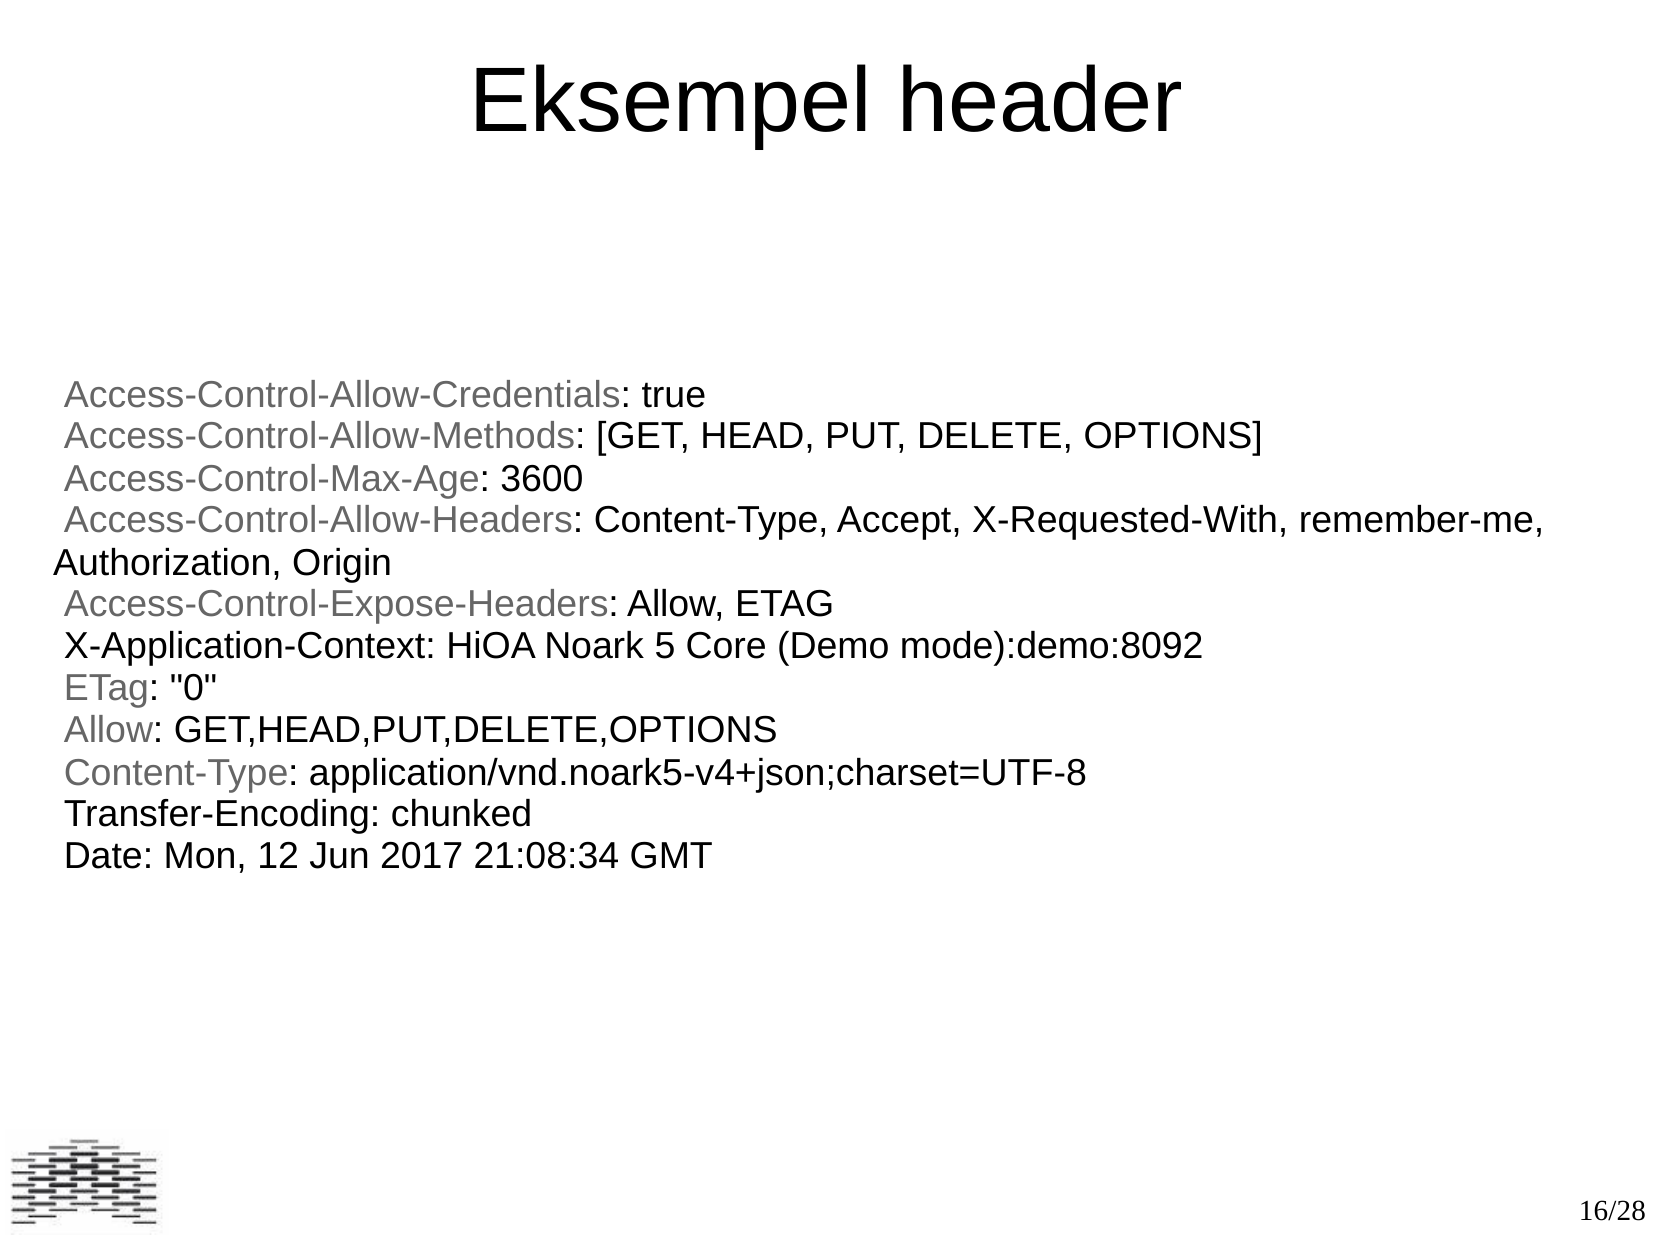

# Eksempel header
 Access-Control-Allow-Credentials: true
 Access-Control-Allow-Methods: [GET, HEAD, PUT, DELETE, OPTIONS]
 Access-Control-Max-Age: 3600
 Access-Control-Allow-Headers: Content-Type, Accept, X-Requested-With, remember-me, Authorization, Origin
 Access-Control-Expose-Headers: Allow, ETAG
 X-Application-Context: HiOA Noark 5 Core (Demo mode):demo:8092
 ETag: "0"
 Allow: GET,HEAD,PUT,DELETE,OPTIONS
 Content-Type: application/vnd.noark5-v4+json;charset=UTF-8
 Transfer-Encoding: chunked
 Date: Mon, 12 Jun 2017 21:08:34 GMT